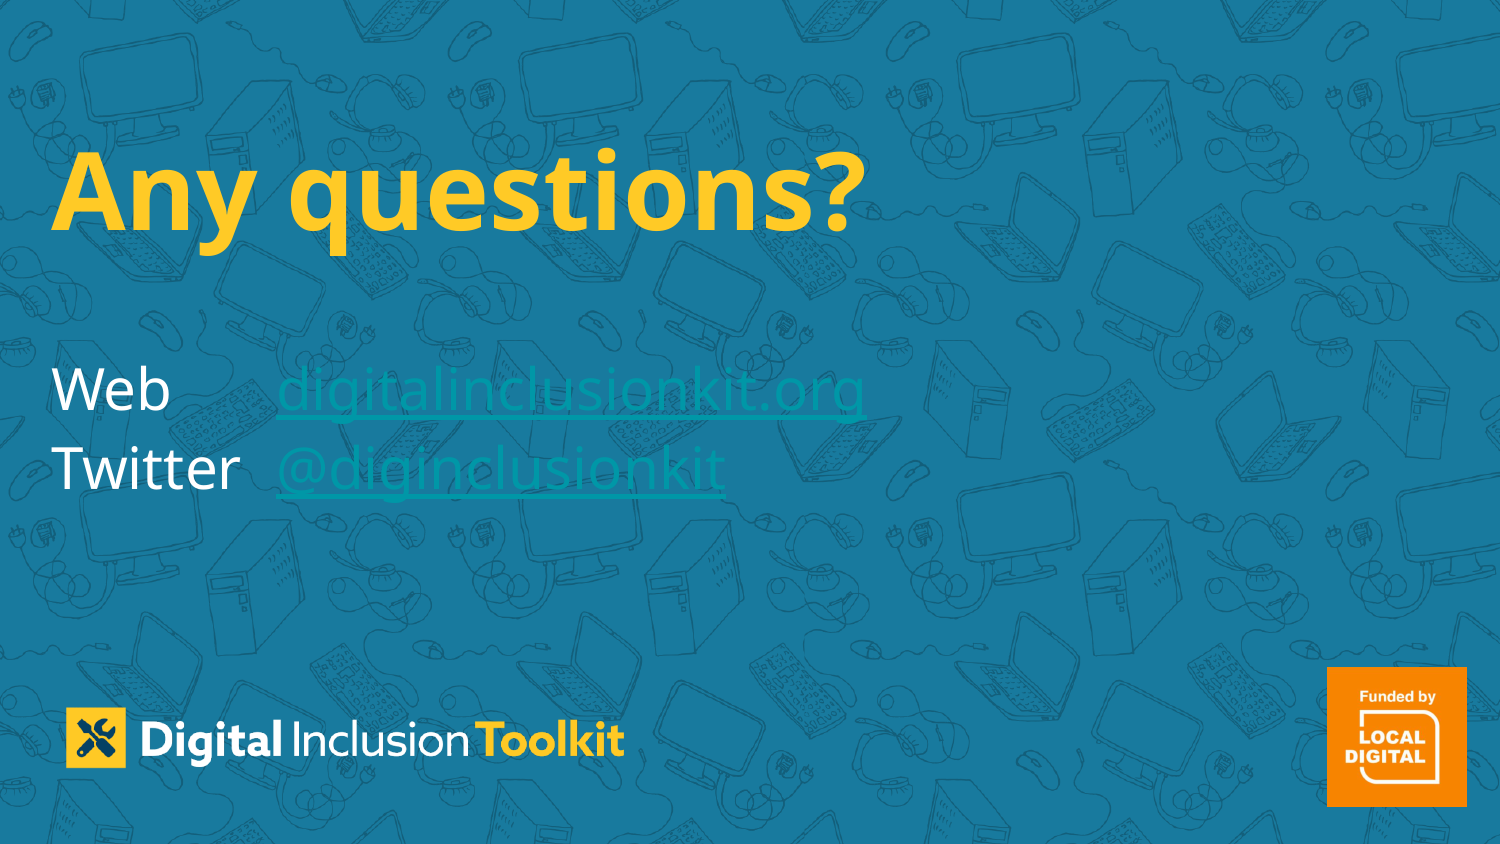

# Any questions?
Web		digitalinclusionkit.org
Twitter	@diginclusionkit